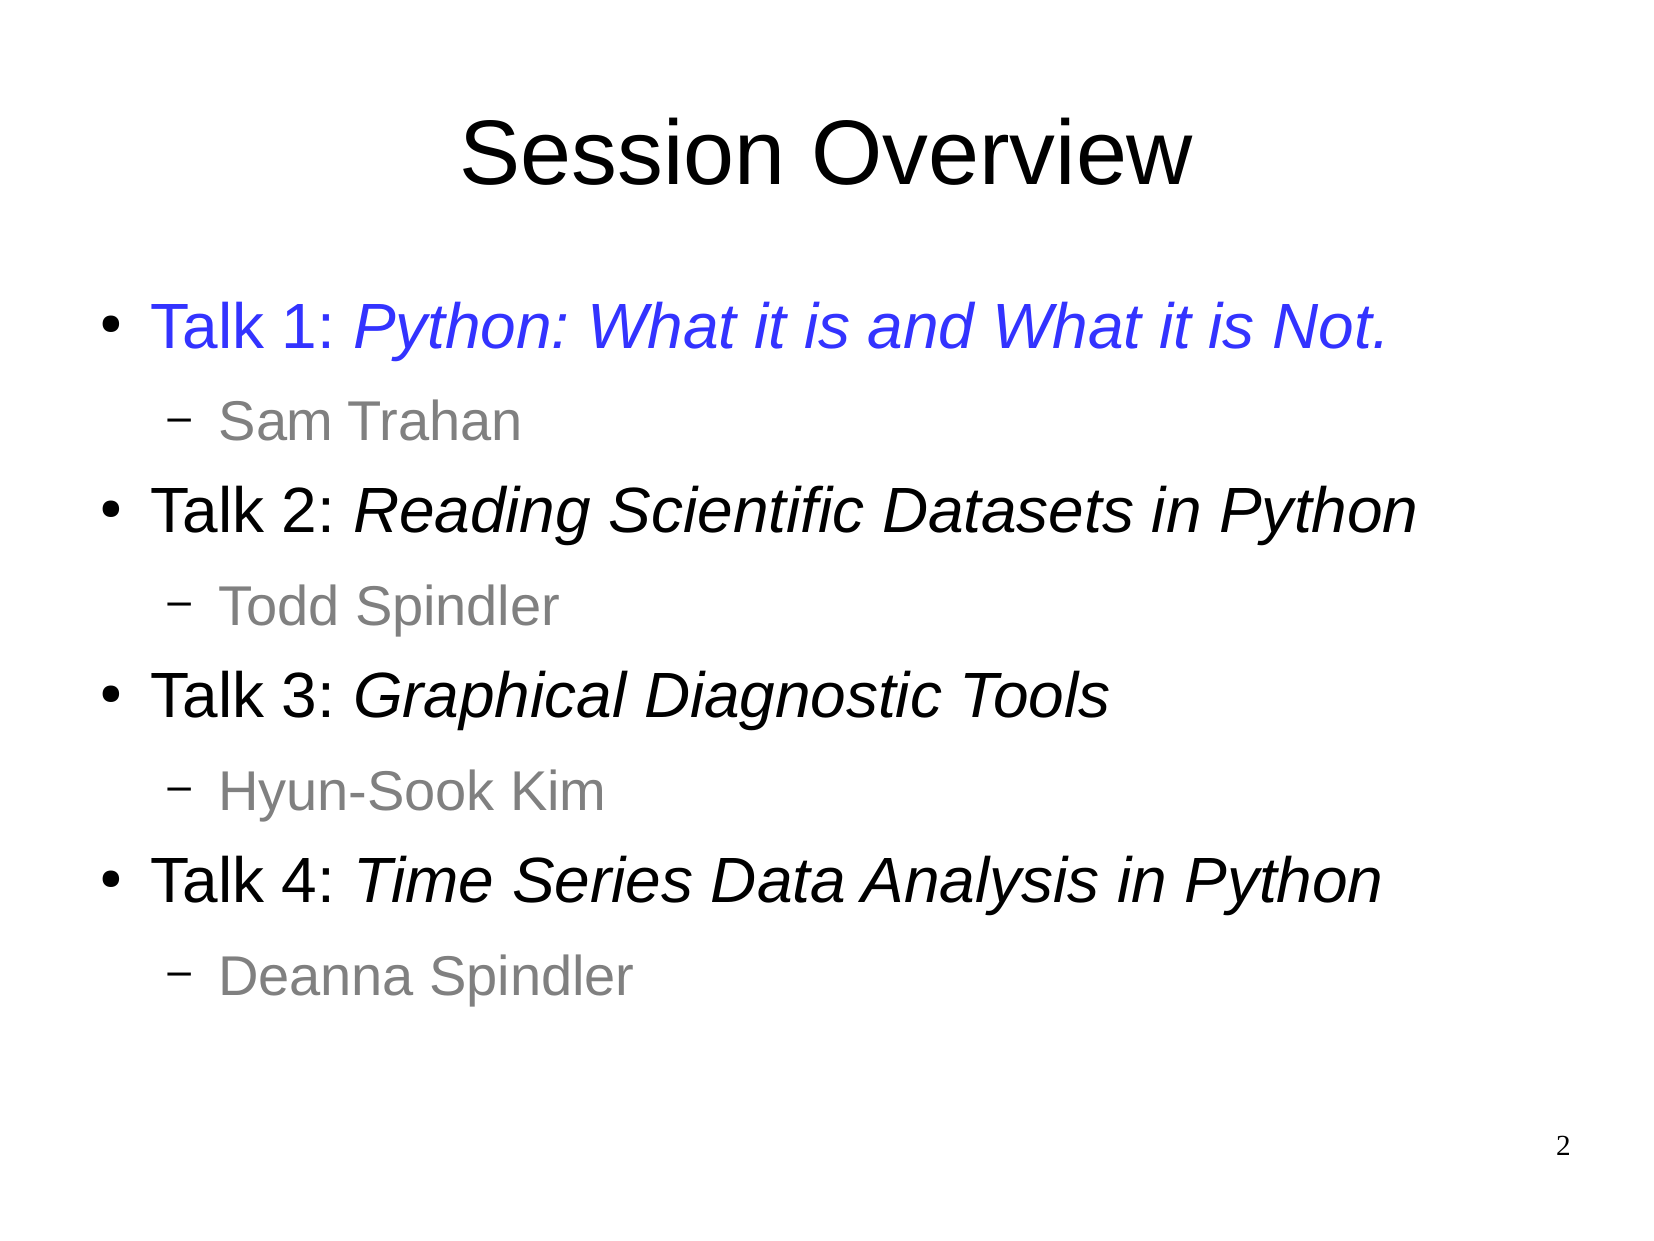

# Session Overview
Talk 1: Python: What it is and What it is Not.
Sam Trahan
Talk 2: Reading Scientific Datasets in Python
Todd Spindler
Talk 3: Graphical Diagnostic Tools
Hyun-Sook Kim
Talk 4: Time Series Data Analysis in Python
Deanna Spindler
2